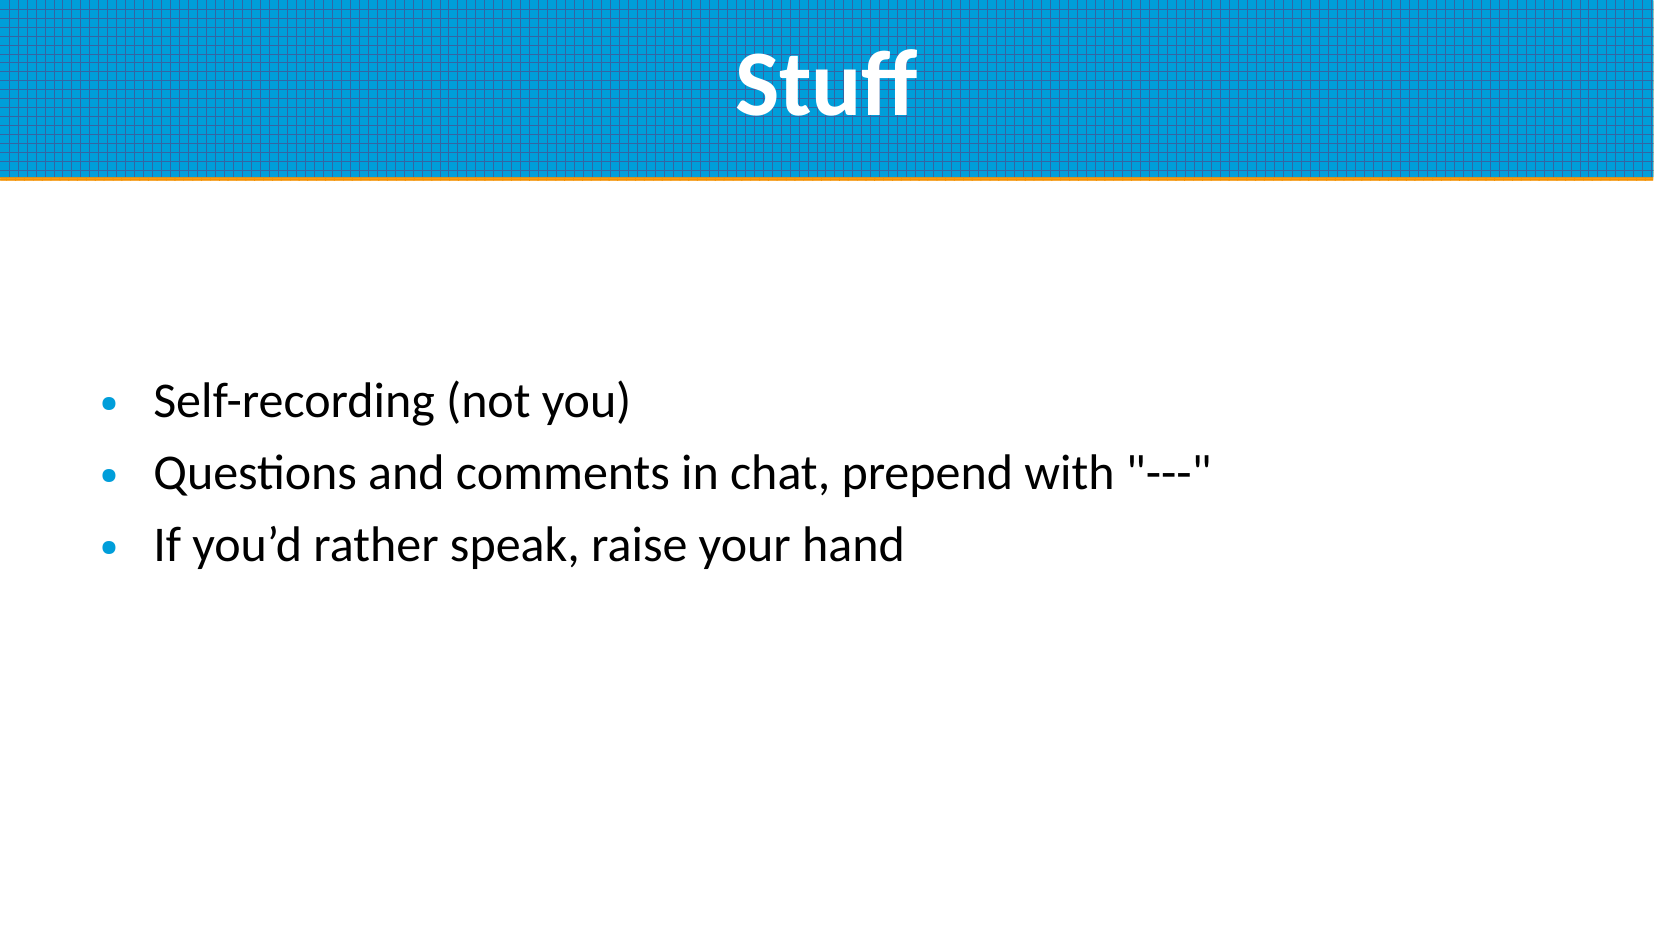

# Stuff
Self-recording (not you)
Questions and comments in chat, prepend with "---"
If you’d rather speak, raise your hand